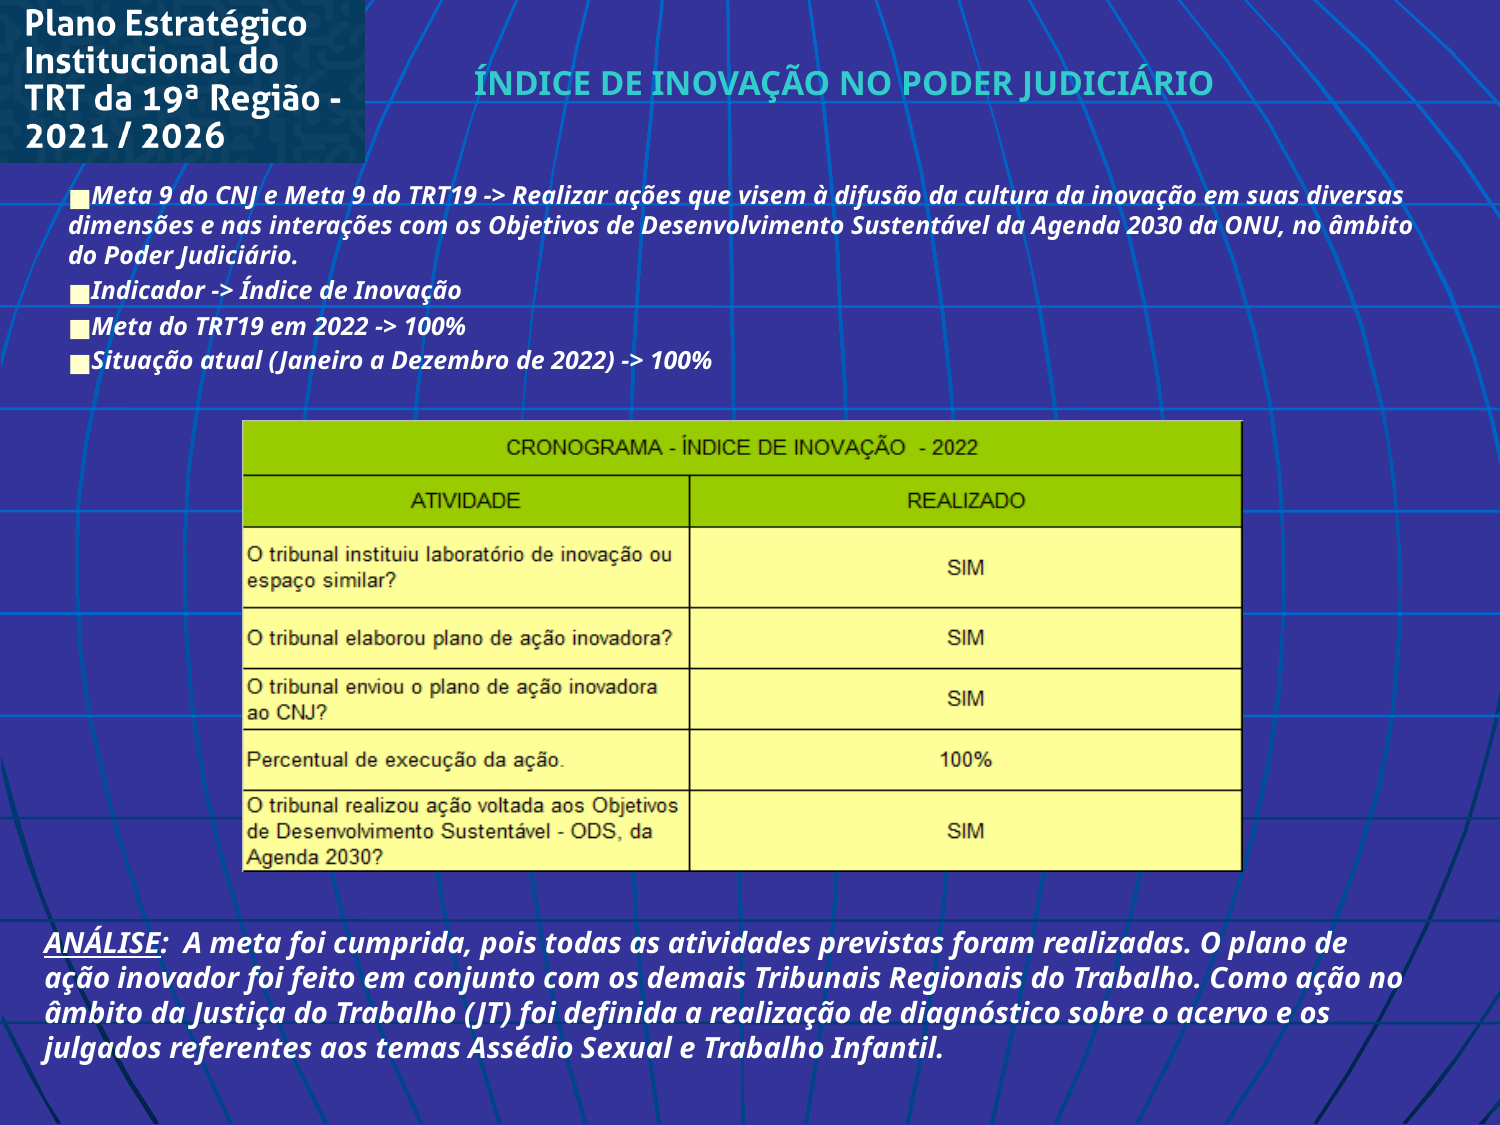

ÍNDICE DE INOVAÇÃO NO PODER JUDICIÁRIO
Meta 9 do CNJ e Meta 9 do TRT19 -> Realizar ações que visem à difusão da cultura da inovação em suas diversas dimensões e nas interações com os Objetivos de Desenvolvimento Sustentável da Agenda 2030 da ONU, no âmbito do Poder Judiciário.
Indicador -> Índice de Inovação
Meta do TRT19 em 2022 -> 100%
Situação atual (Janeiro a Dezembro de 2022) -> 100%
ANÁLISE: A meta foi cumprida, pois todas as atividades previstas foram realizadas. O plano de ação inovador foi feito em conjunto com os demais Tribunais Regionais do Trabalho. Como ação no âmbito da Justiça do Trabalho (JT) foi definida a realização de diagnóstico sobre o acervo e os julgados referentes aos temas Assédio Sexual e Trabalho Infantil.